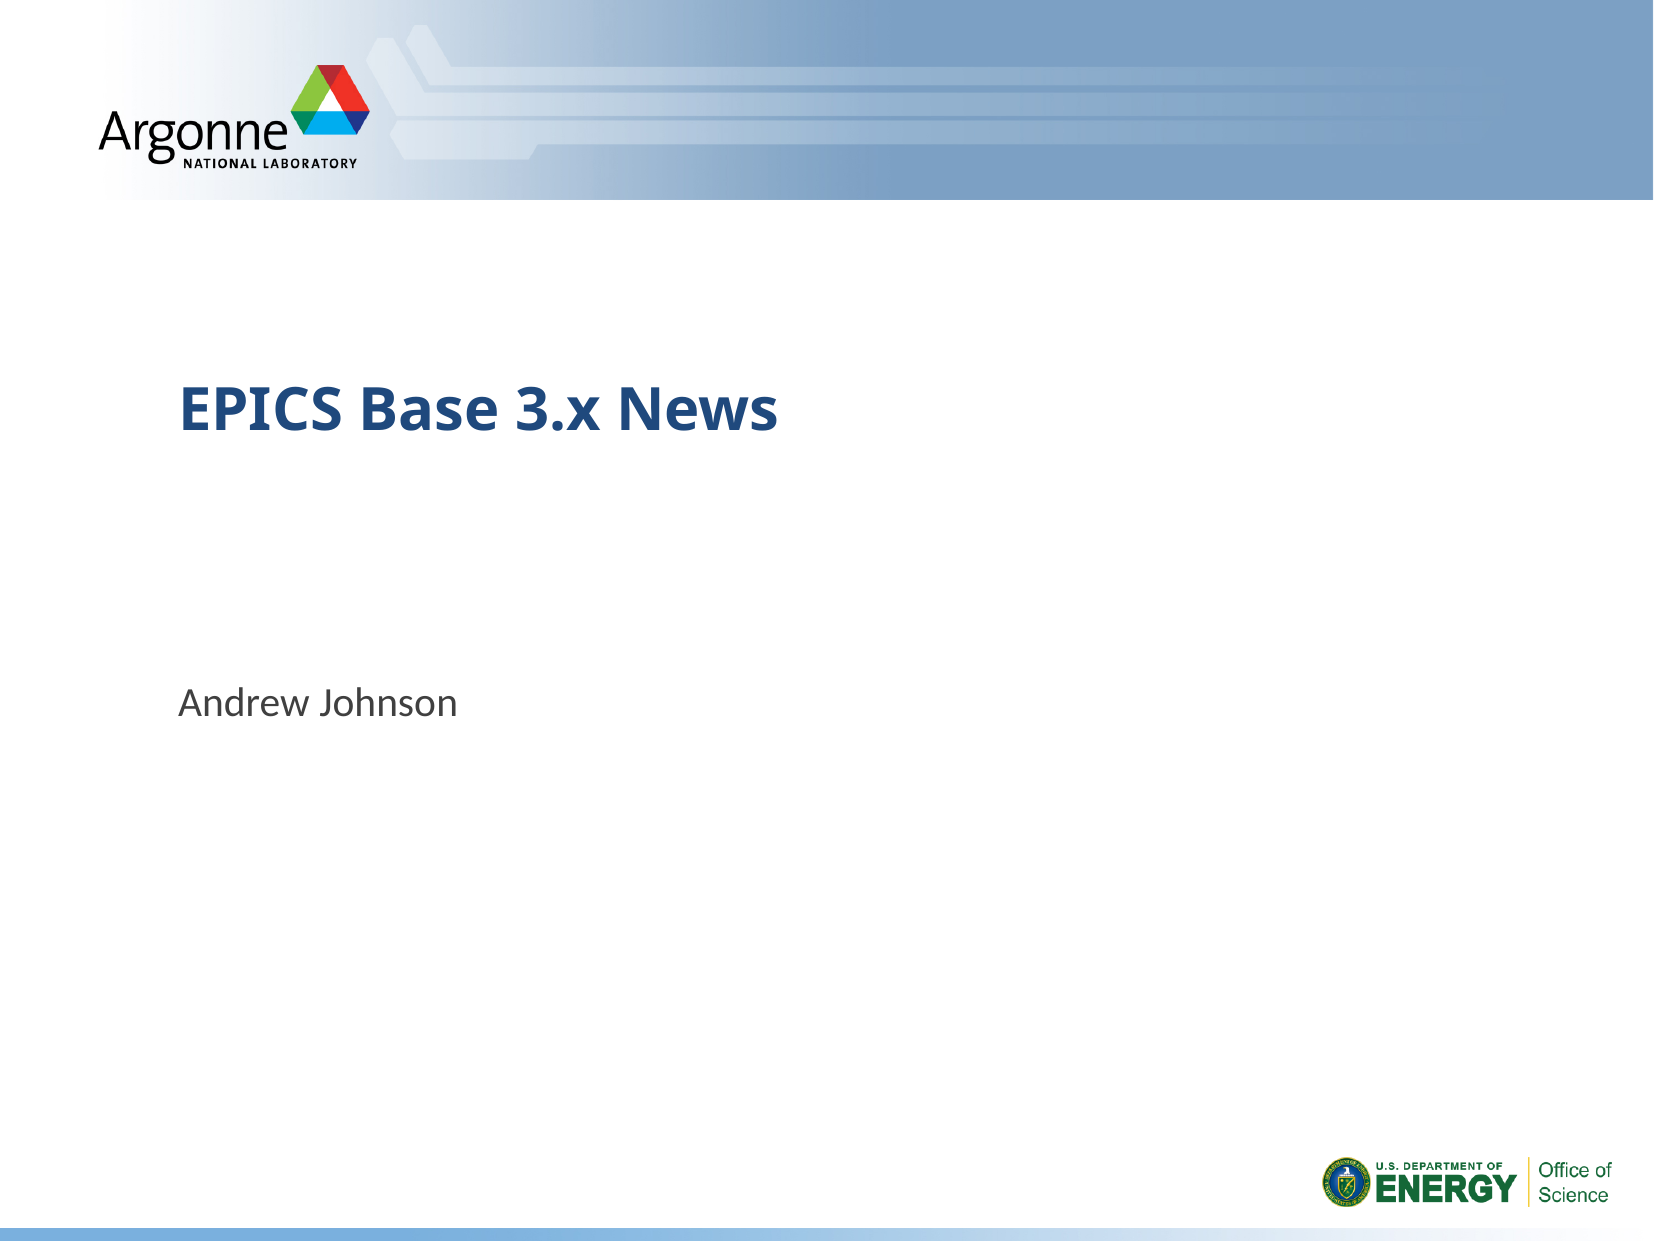

# EPICS Base 3.x News
Andrew Johnson